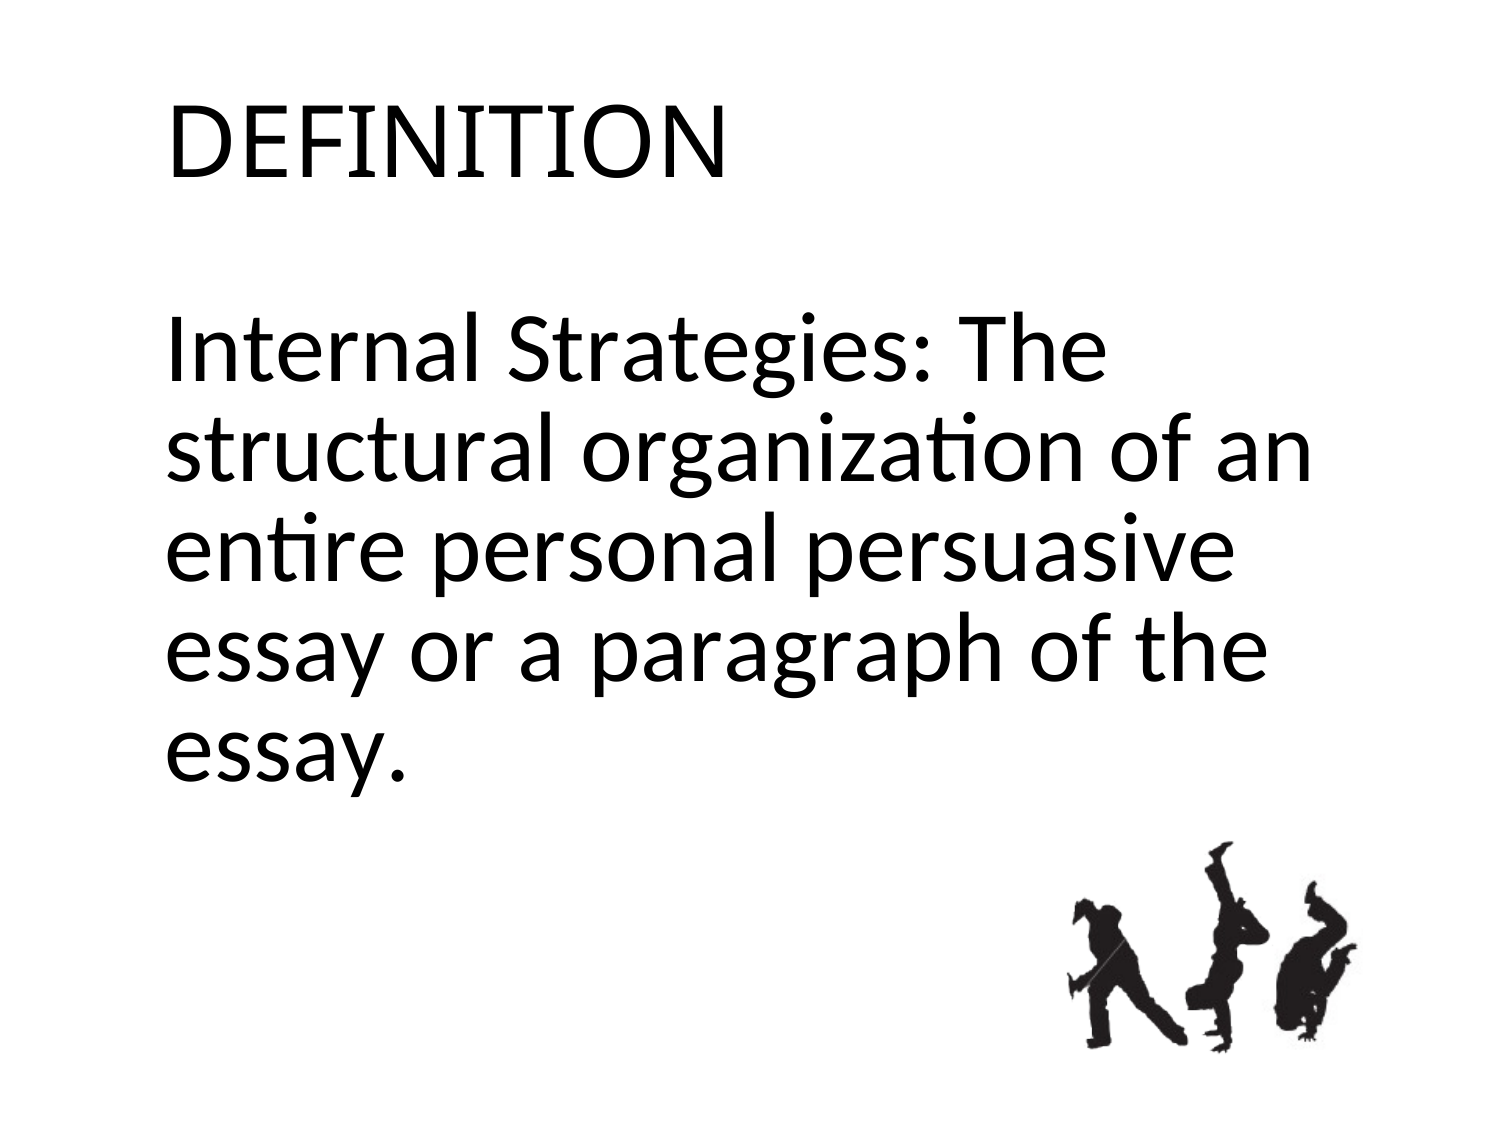

DEFINITION
Internal Strategies: The structural organization of an entire personal persuasive essay or a paragraph of the essay.